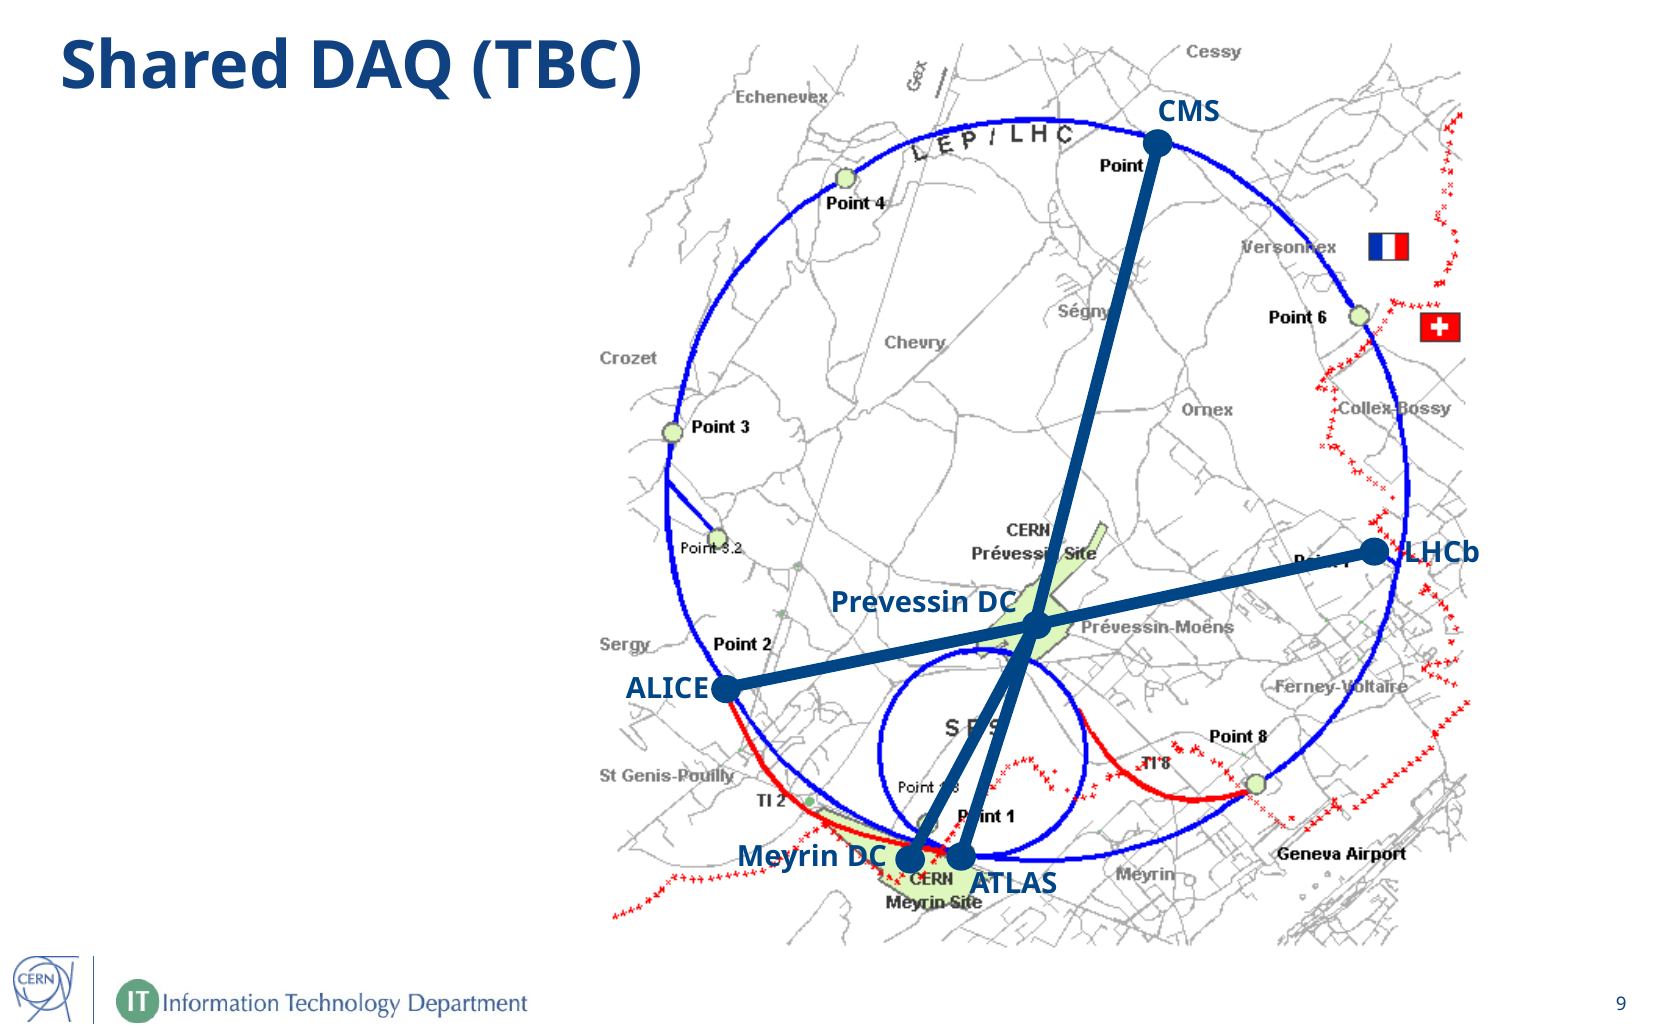

# Shared DAQ (TBC)
CMS
LHCb
Prevessin DC
ALICE
Meyrin DC
ATLAS